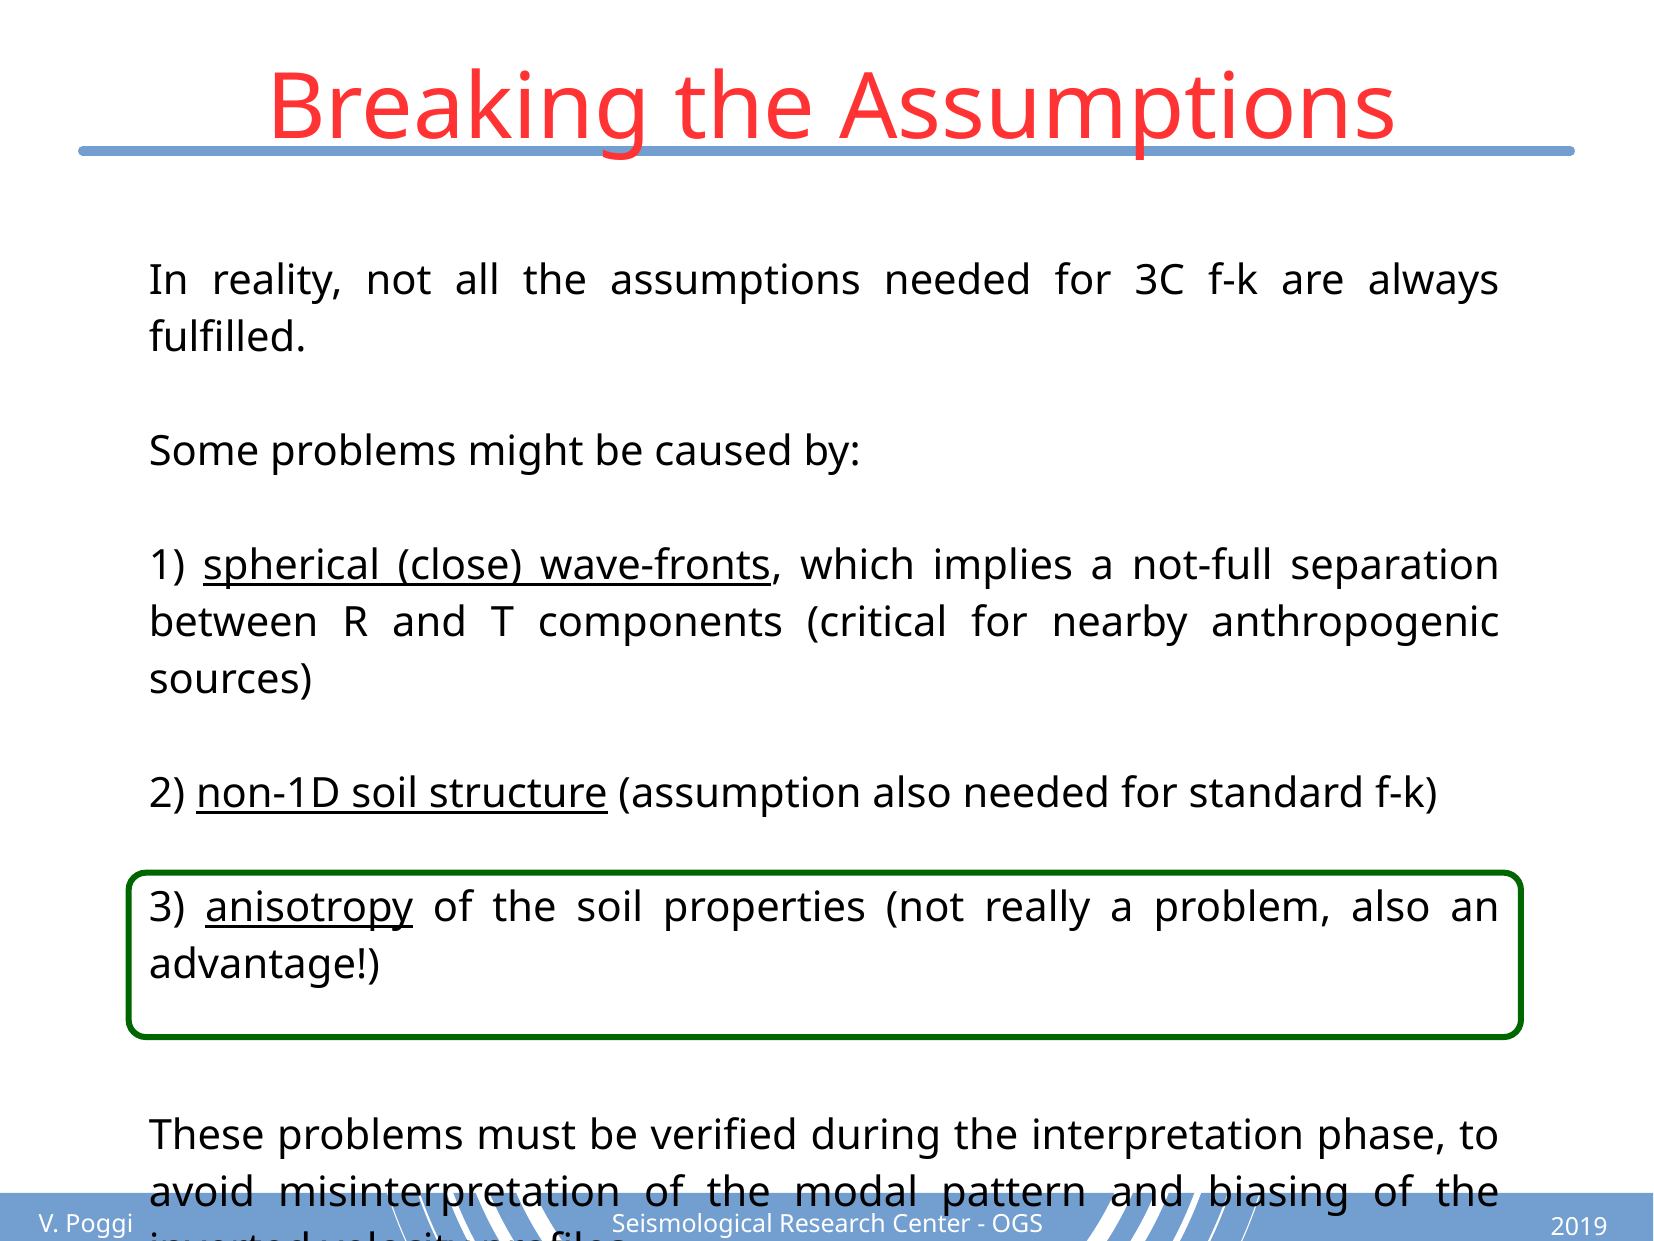

Breaking the Assumptions
In reality, not all the assumptions needed for 3C f-k are always fulfilled.
Some problems might be caused by:
1) spherical (close) wave-fronts, which implies a not-full separation between R and T components (critical for nearby anthropogenic sources)
2) non-1D soil structure (assumption also needed for standard f-k)
3) anisotropy of the soil properties (not really a problem, also an advantage!)
These problems must be verified during the interpretation phase, to avoid misinterpretation of the modal pattern and biasing of the inverted velocity profiles.